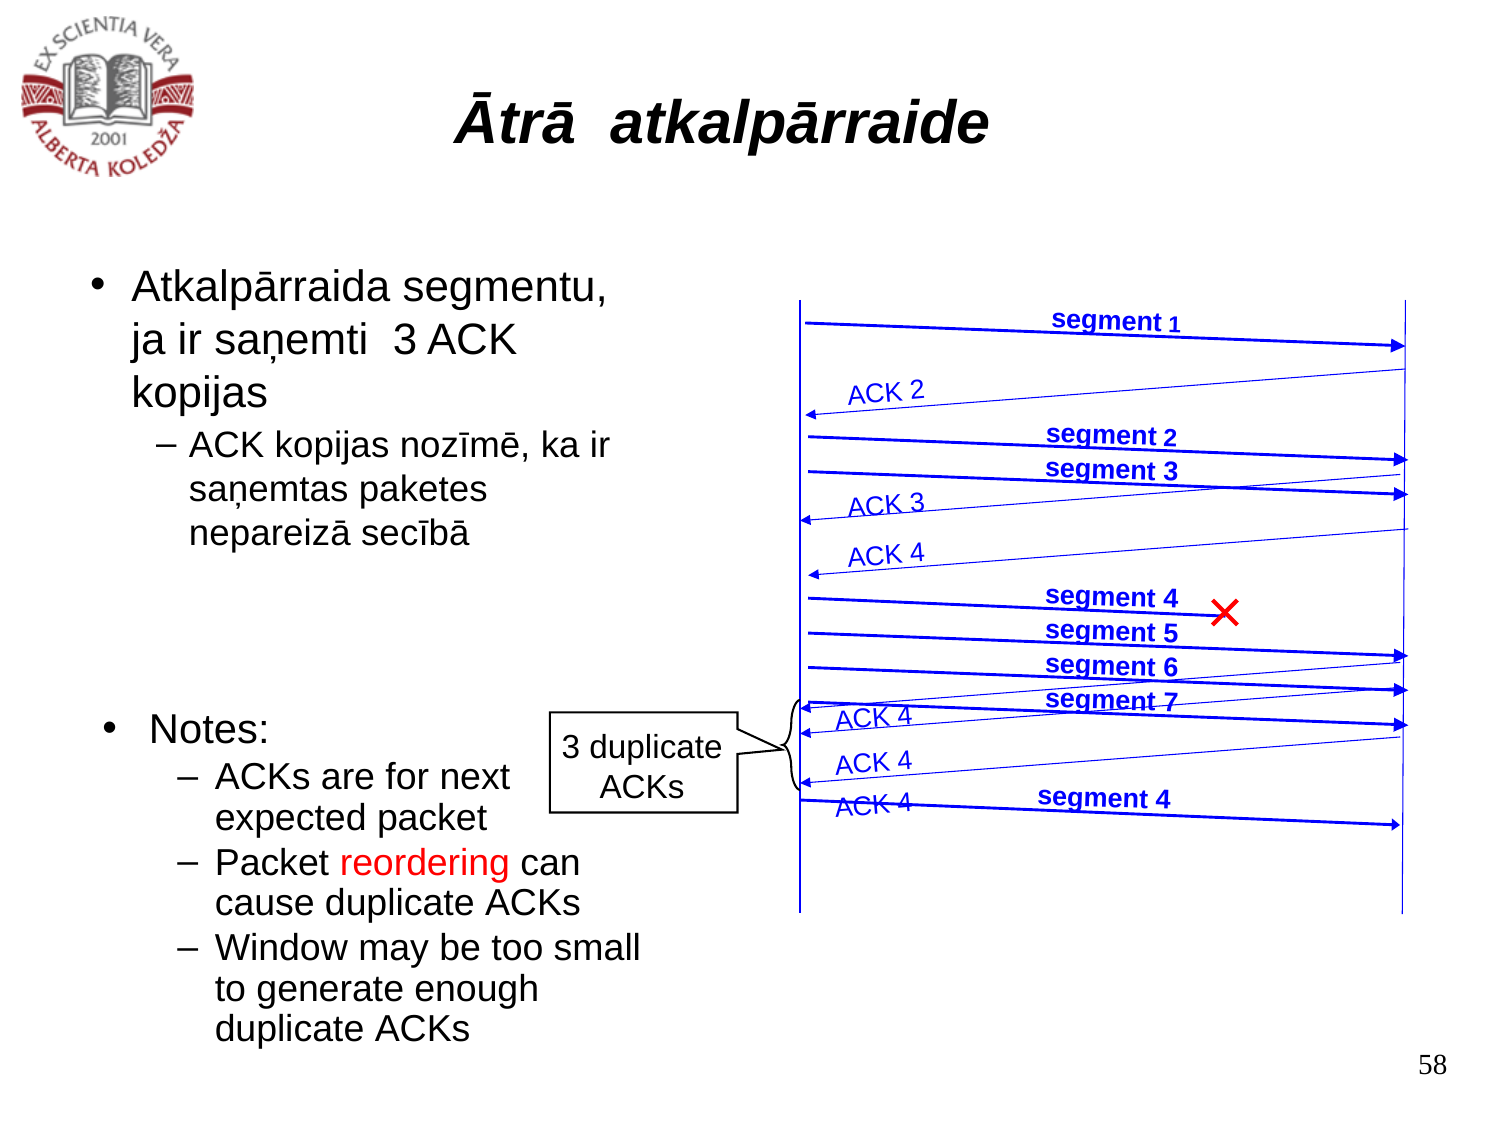

# Ātrā atkalpārraide
Atkalpārraida segmentu, ja ir saņemti 3 ACK kopijas
ACK kopijas nozīmē, ka ir saņemtas paketes nepareizā secībā
segment 1
ACK 2
segment 2
segment 3
ACK 3
ACK 4
segment 4
segment 5
segment 6
segment 7
ACK 4
Notes:
ACKs are for next expected packet
Packet reordering can cause duplicate ACKs
Window may be too small to generate enough duplicate ACKs
3 duplicate
ACKs
ACK 4
ACK 4
segment 4